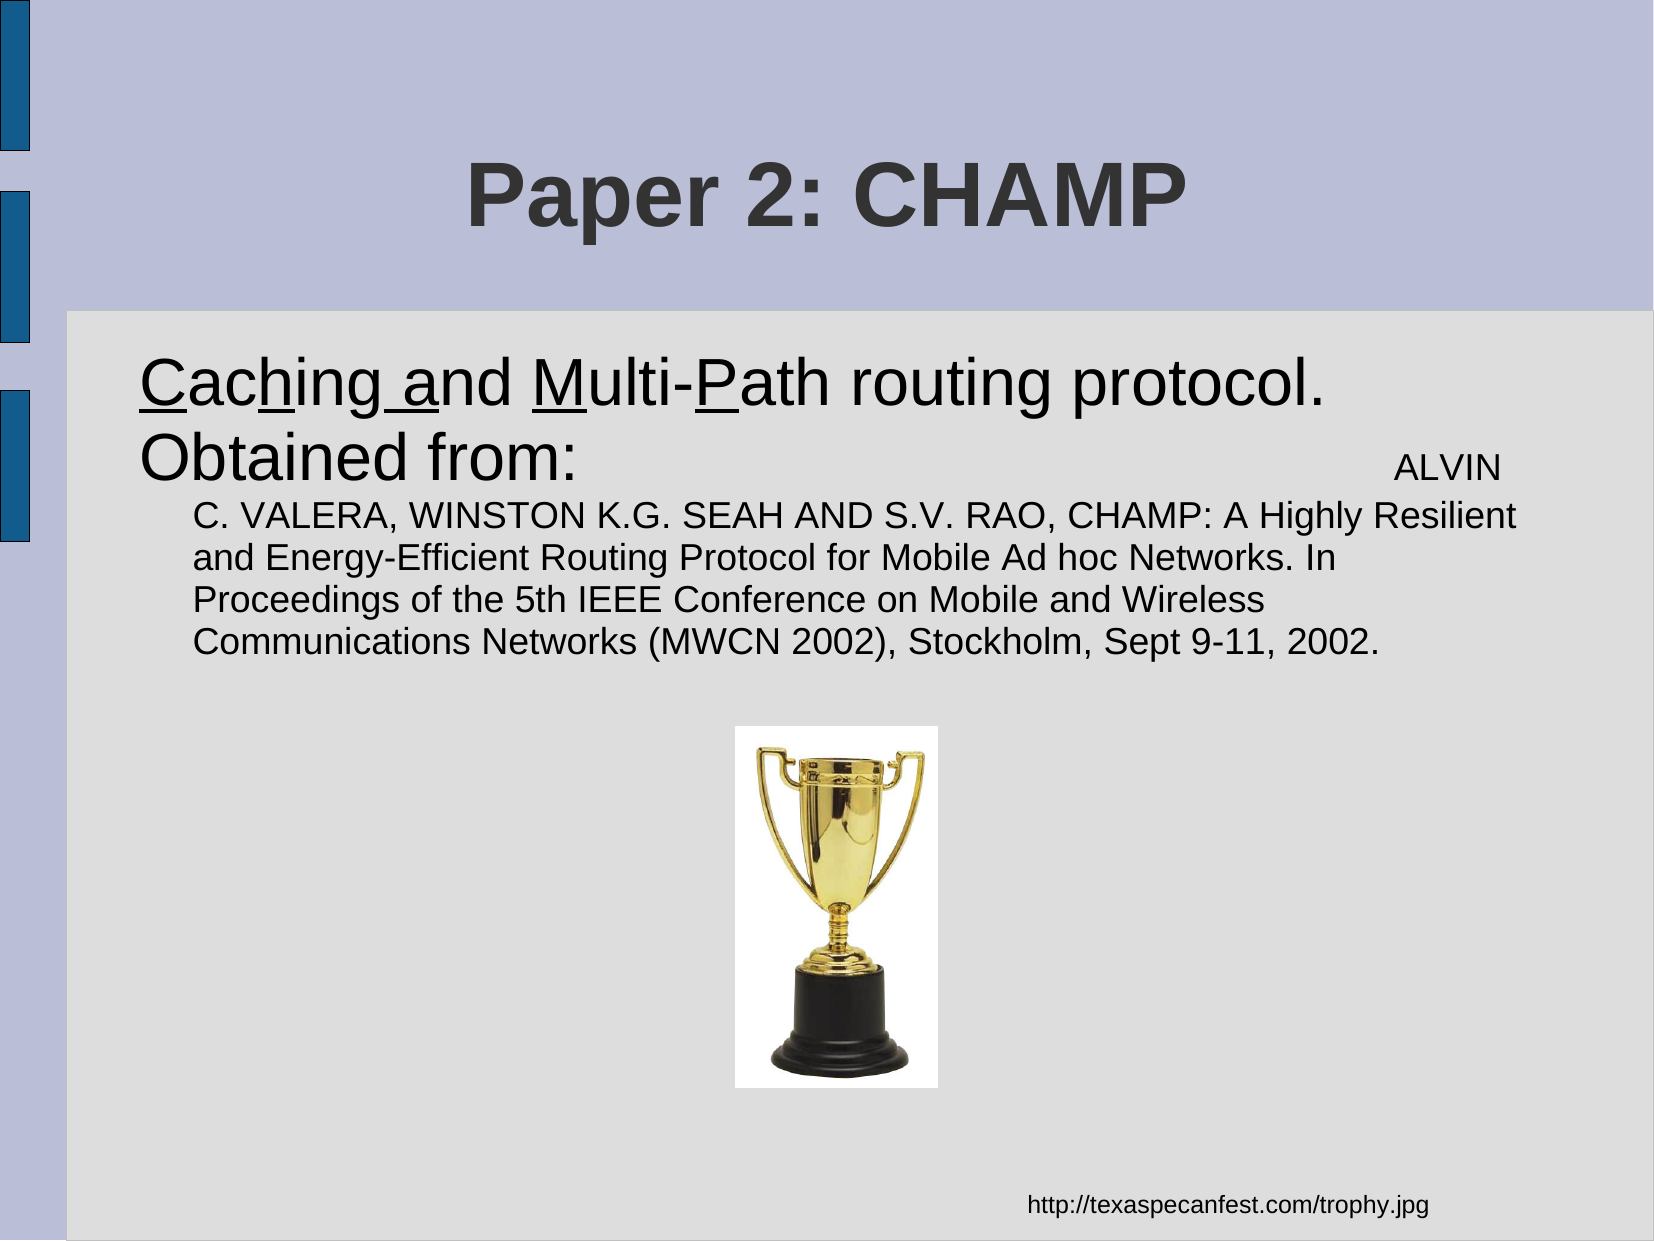

# Paper 2: CHAMP
Caching and Multi-Path routing protocol.
Obtained from: ALVIN C. VALERA, WINSTON K.G. SEAH AND S.V. RAO, CHAMP: A Highly Resilient and Energy-Efficient Routing Protocol for Mobile Ad hoc Networks. In Proceedings of the 5th IEEE Conference on Mobile and Wireless Communications Networks (MWCN 2002), Stockholm, Sept 9-11, 2002.
http://texaspecanfest.com/trophy.jpg